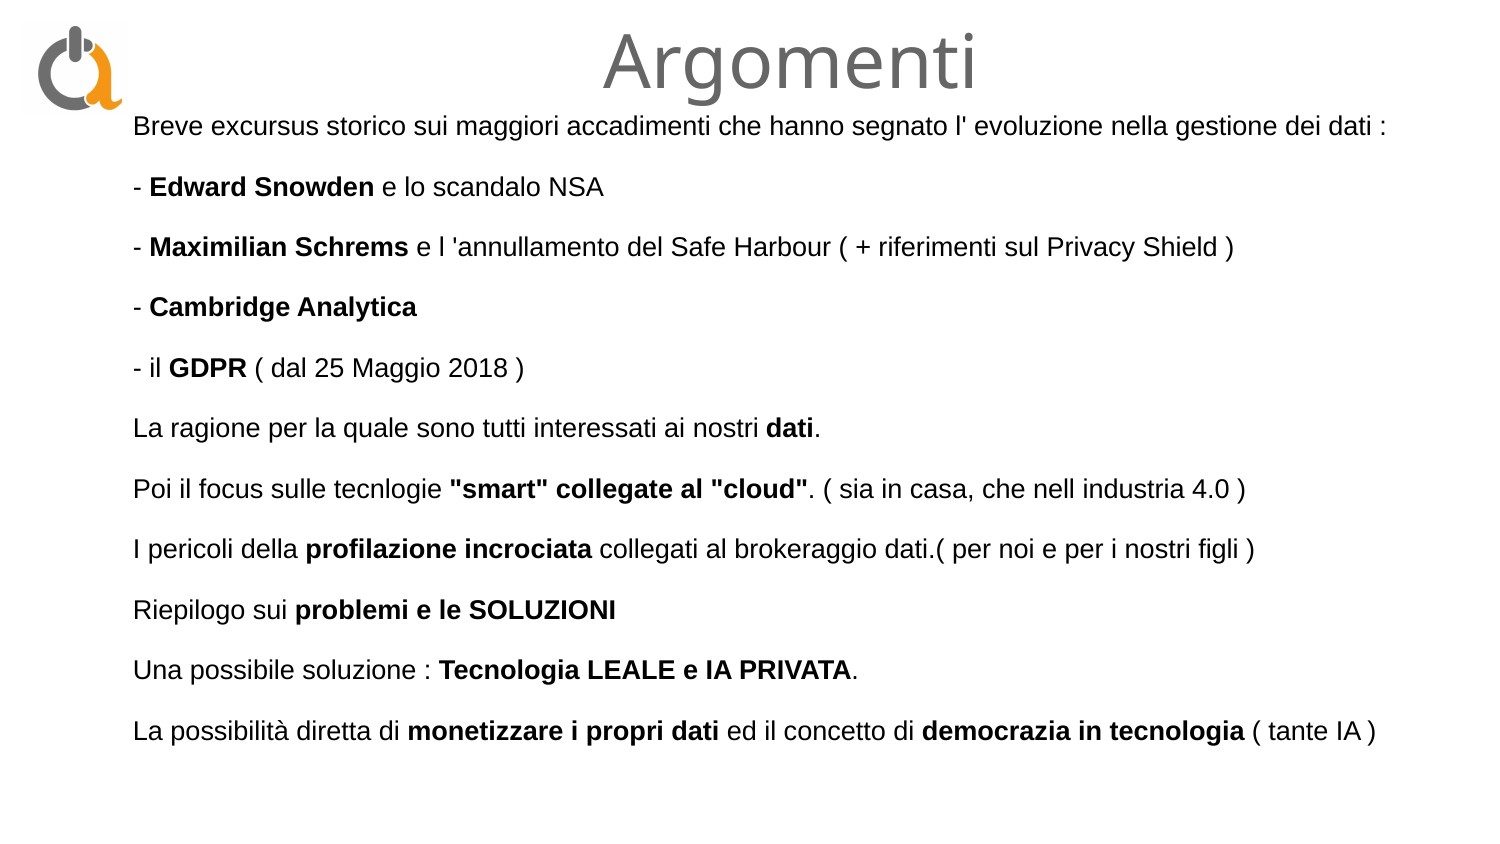

# Argomenti
Breve excursus storico sui maggiori accadimenti che hanno segnato l' evoluzione nella gestione dei dati :
- Edward Snowden e lo scandalo NSA
- Maximilian Schrems e l 'annullamento del Safe Harbour ( + riferimenti sul Privacy Shield )
- Cambridge Analytica
- il GDPR ( dal 25 Maggio 2018 )
La ragione per la quale sono tutti interessati ai nostri dati.
Poi il focus sulle tecnlogie "smart" collegate al "cloud". ( sia in casa, che nell industria 4.0 )
I pericoli della profilazione incrociata collegati al brokeraggio dati.( per noi e per i nostri figli )
Riepilogo sui problemi e le SOLUZIONI
Una possibile soluzione : Tecnologia LEALE e IA PRIVATA.
La possibilità diretta di monetizzare i propri dati ed il concetto di democrazia in tecnologia ( tante IA )